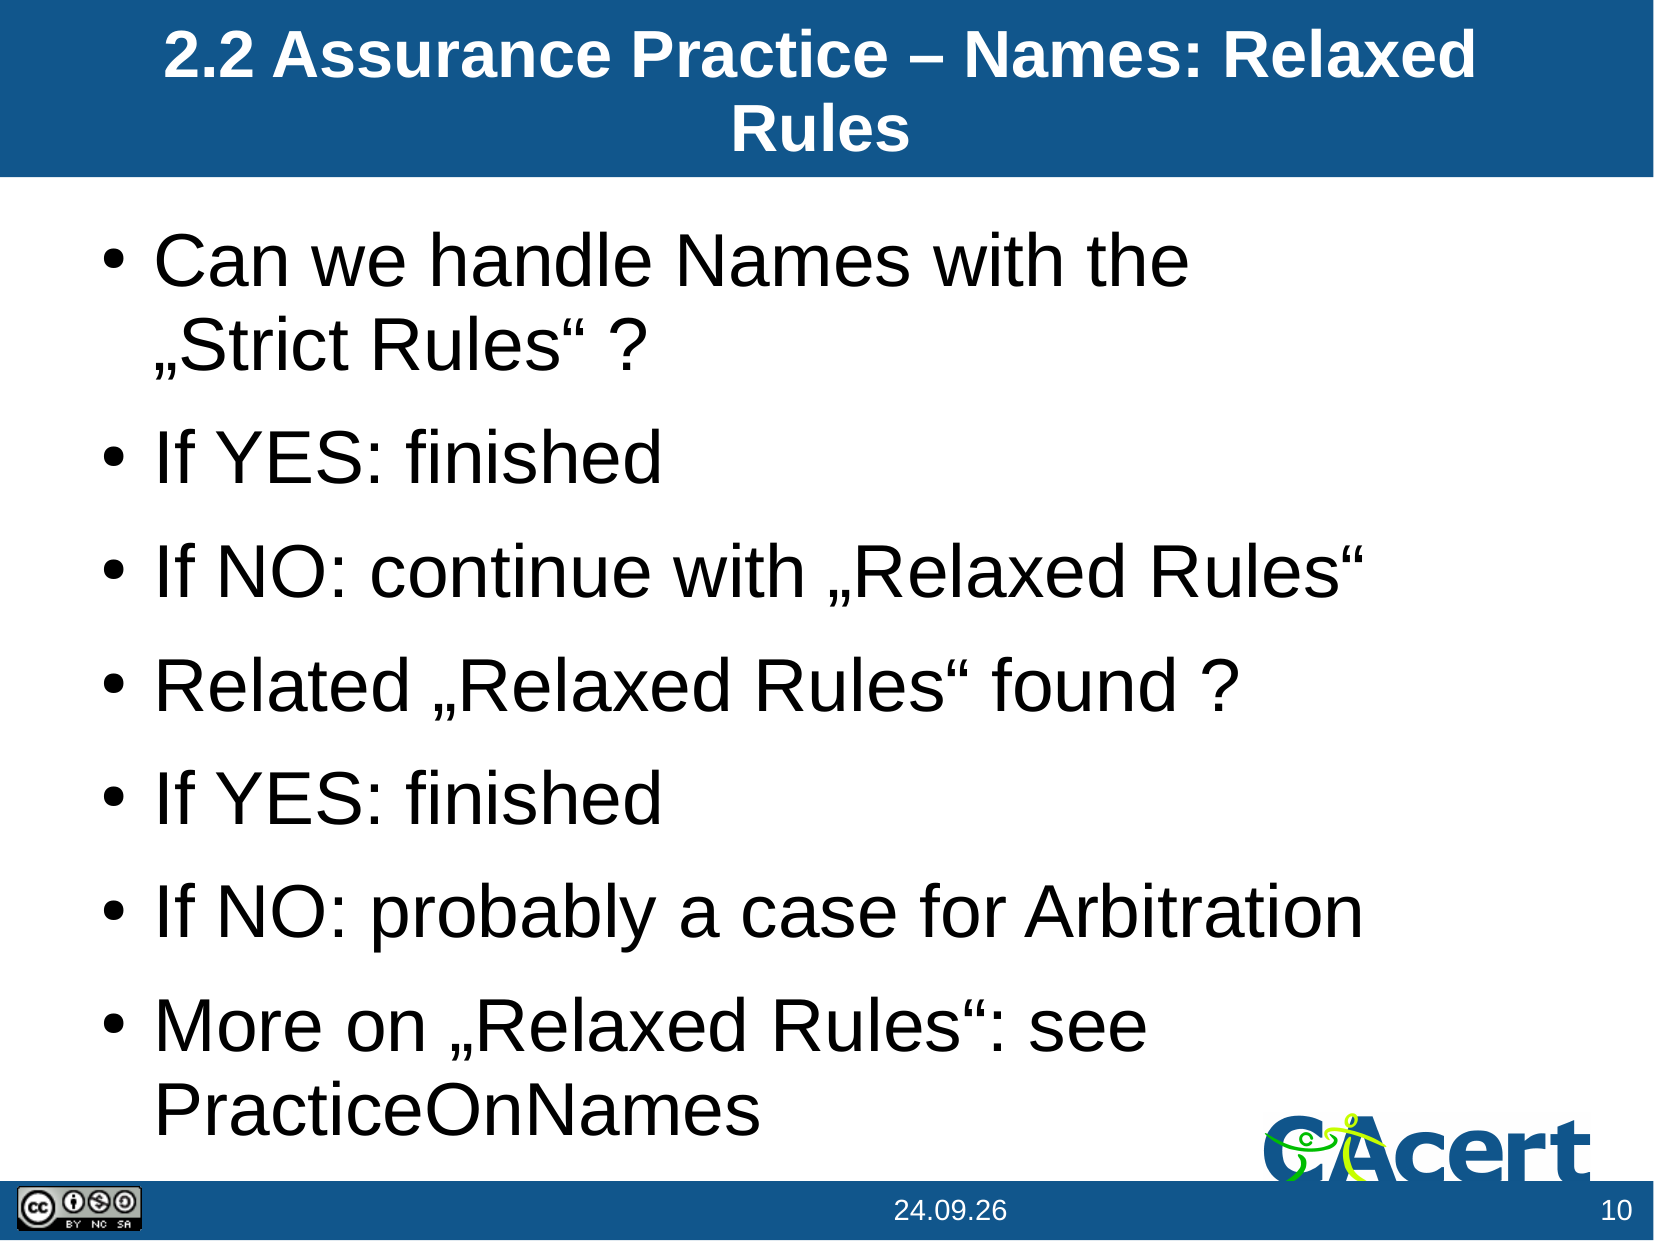

# 2.2 Assurance Practice – Names: Relaxed Rules
Can we handle Names with the
„Strict Rules“ ?
If YES: finished
If NO: continue with „Relaxed Rules“
Related „Relaxed Rules“ found ?
If YES: finished
If NO: probably a case for Arbitration
More on „Relaxed Rules“: see PracticeOnNames